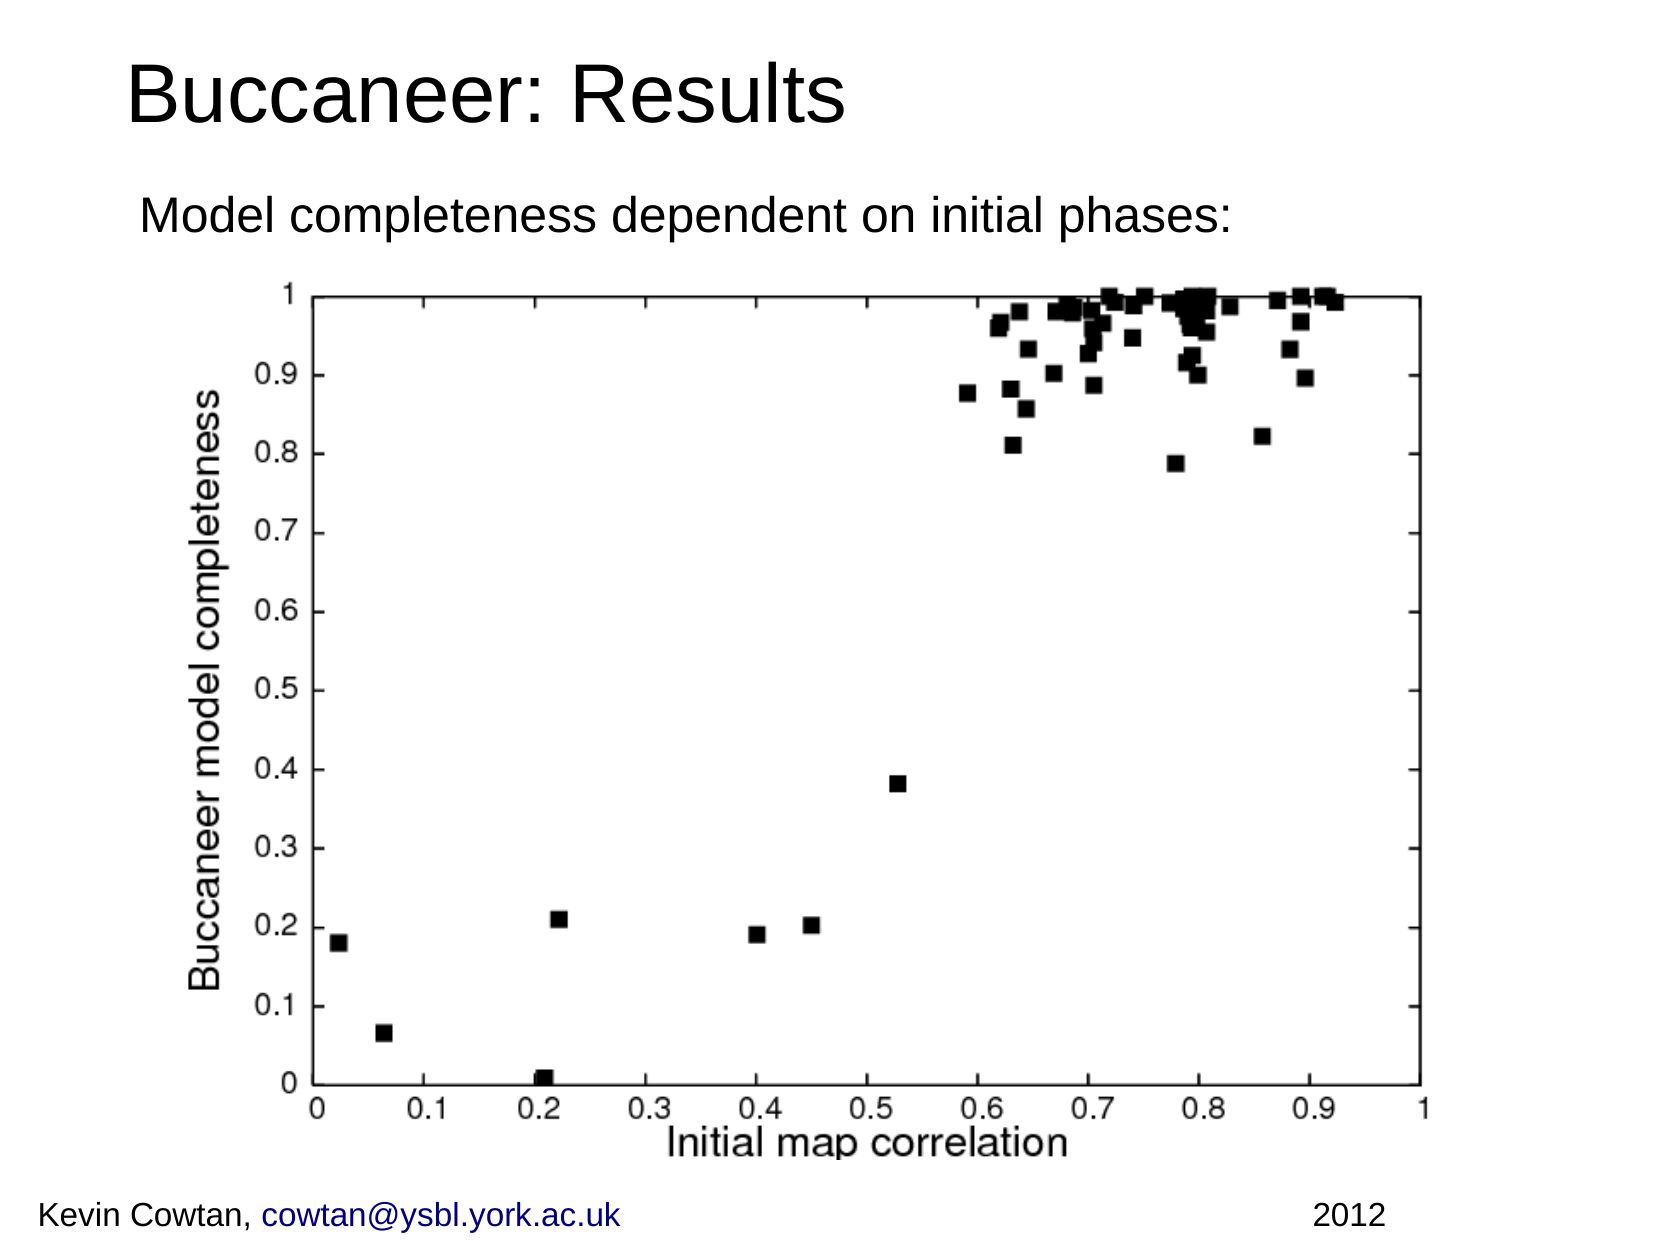

# Buccaneer: Results
Model completeness dependent on initial phases: